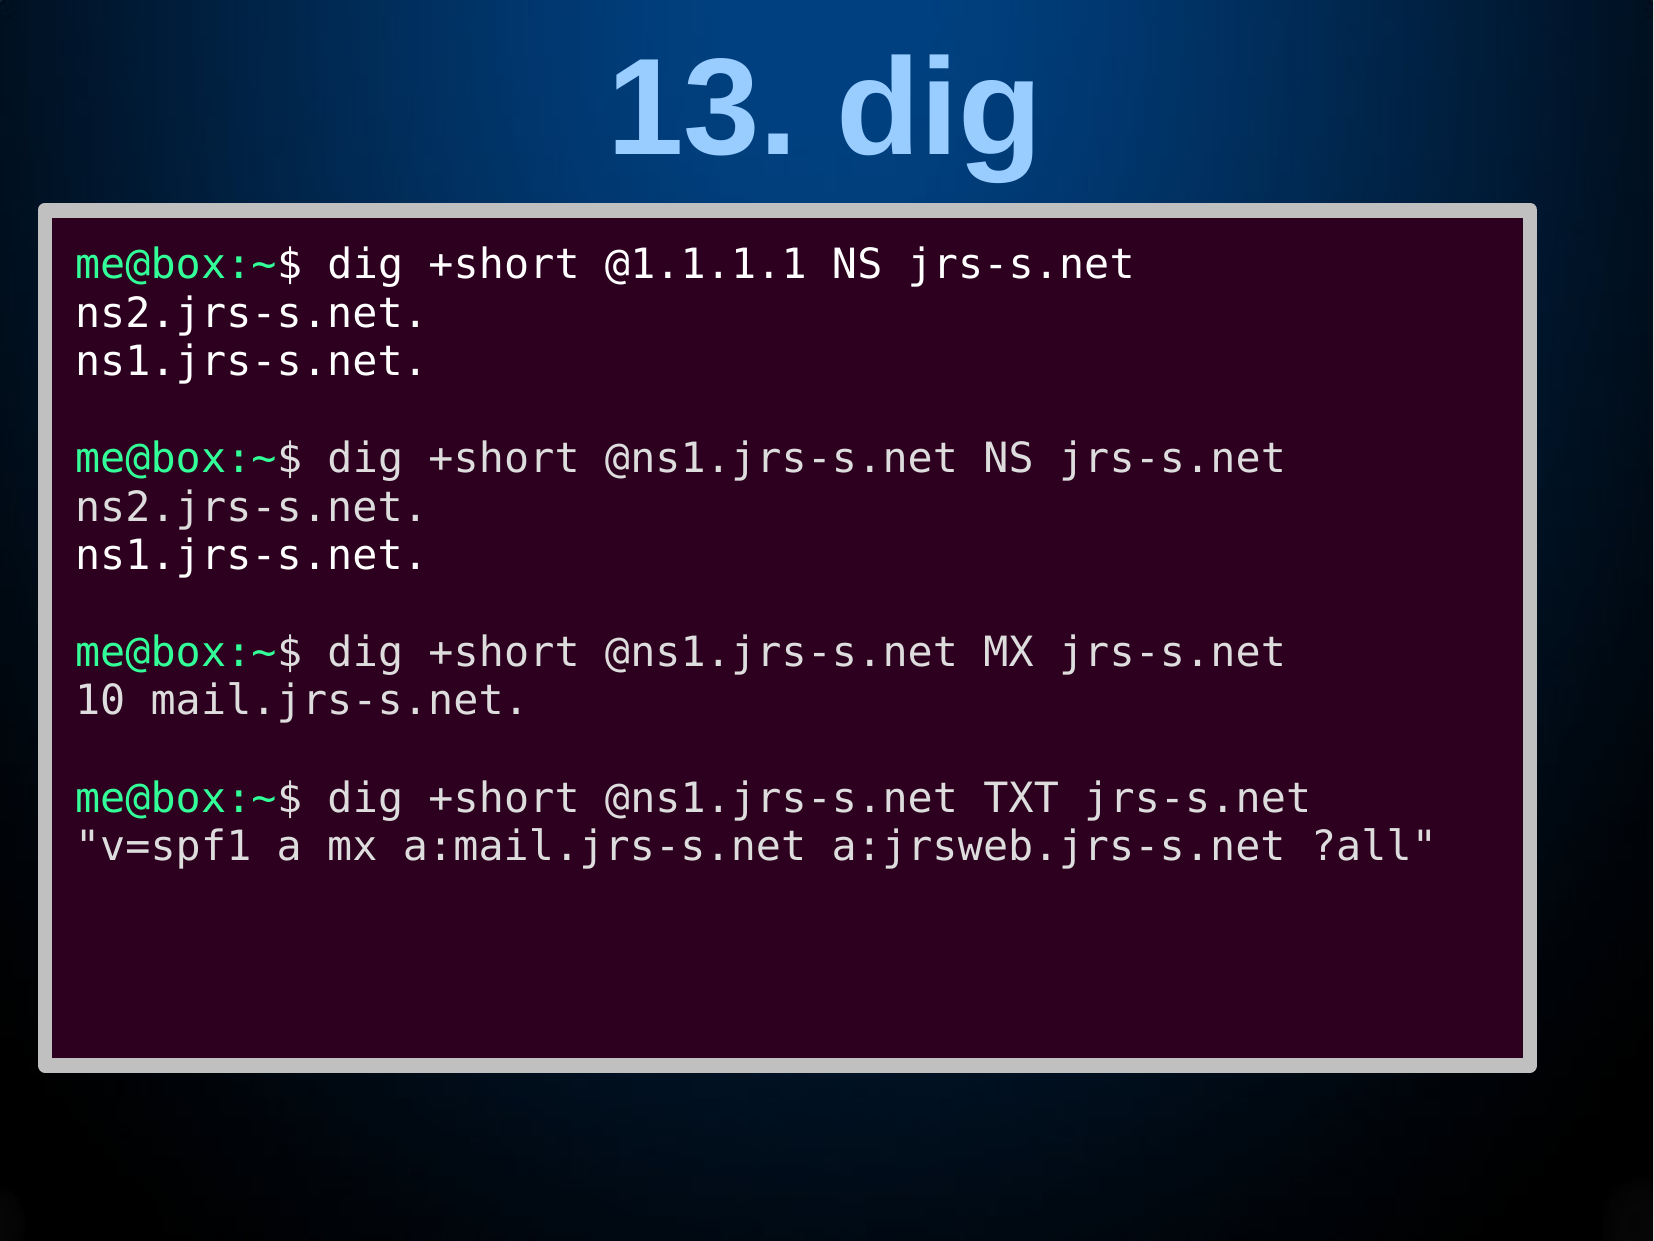

# 13. dig
me@box:~$ dig +short @1.1.1.1 NS jrs-s.net
ns2.jrs-s.net.
ns1.jrs-s.net.
me@box:~$ dig +short @ns1.jrs-s.net NS jrs-s.net
ns2.jrs-s.net.
ns1.jrs-s.net.
me@box:~$ dig +short @ns1.jrs-s.net MX jrs-s.net
10 mail.jrs-s.net.
me@box:~$ dig +short @ns1.jrs-s.net TXT jrs-s.net
"v=spf1 a mx a:mail.jrs-s.net a:jrsweb.jrs-s.net ?all"